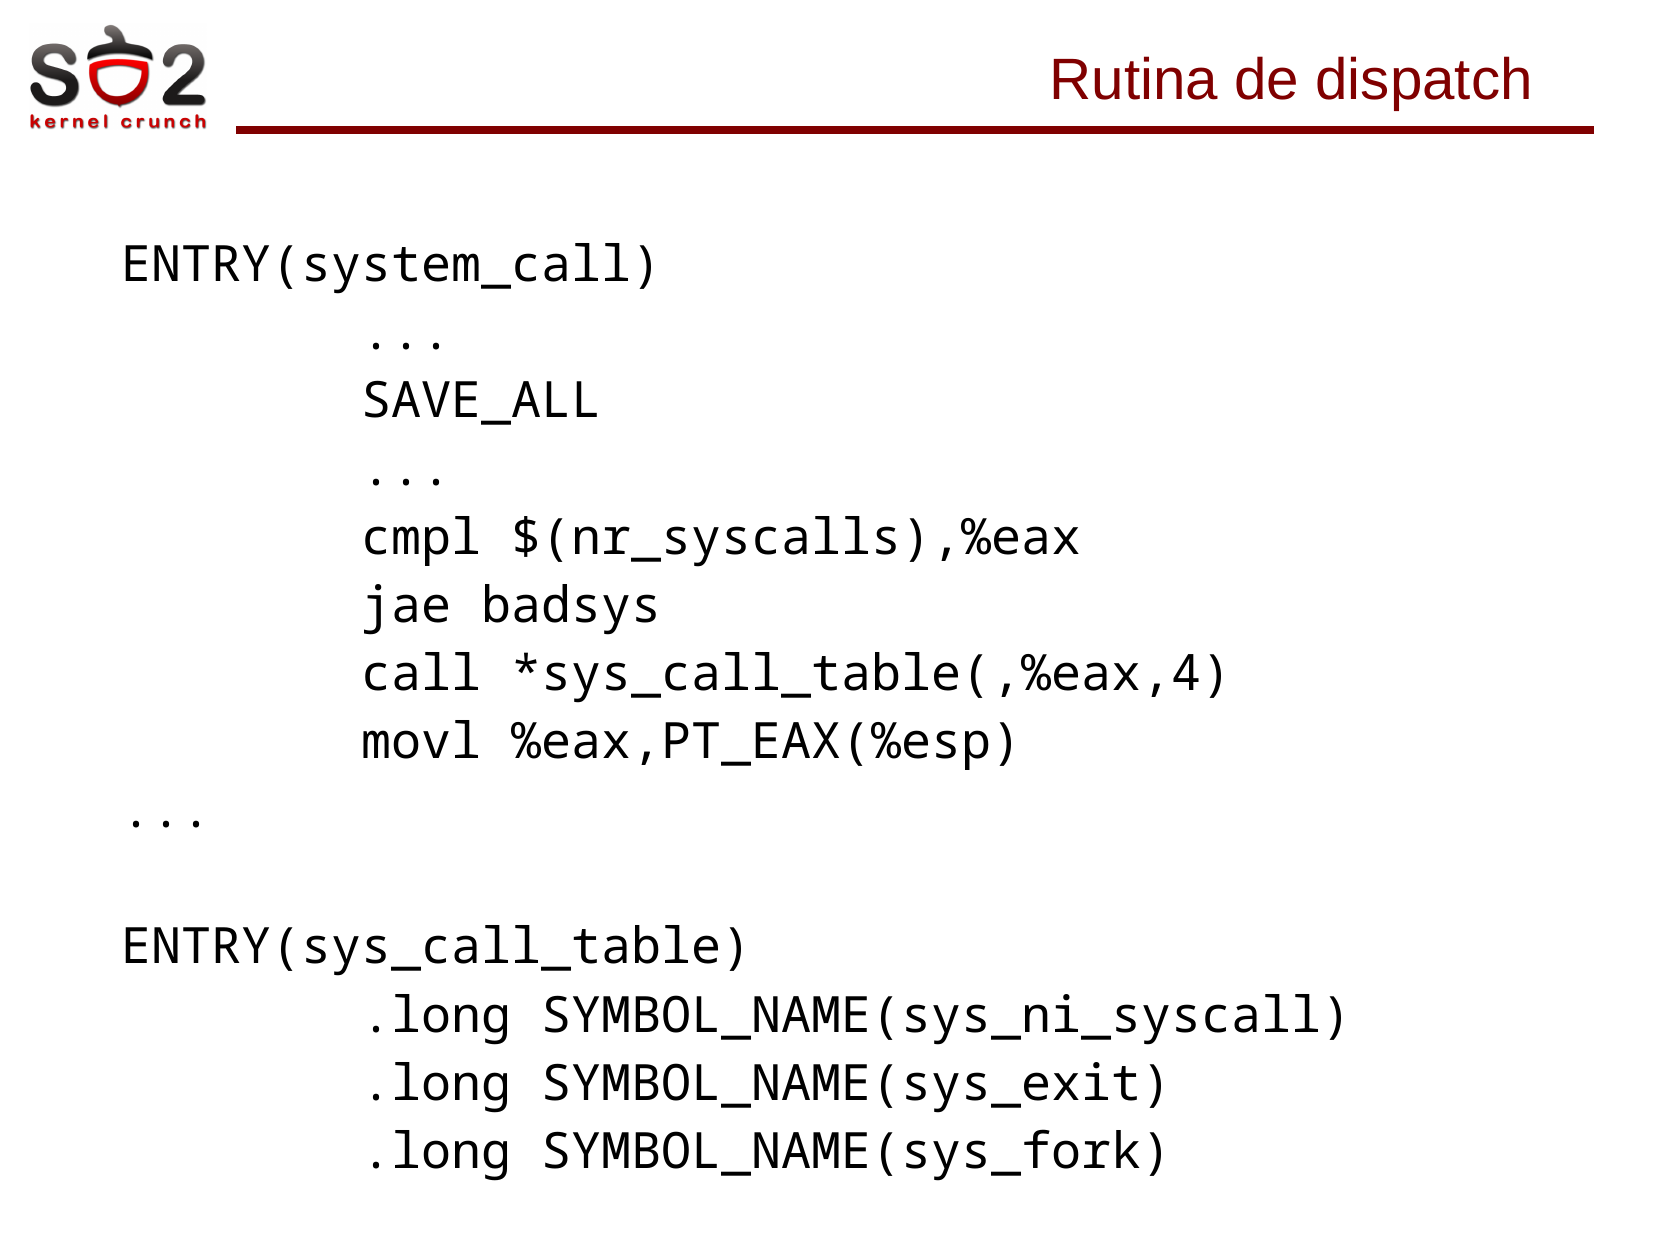

# Rutina de dispatch
ENTRY(system_call)
 ...
 SAVE_ALL
 ...
 cmpl $(nr_syscalls),%eax
 jae badsys
 call *sys_call_table(,%eax,4)
 movl %eax,PT_EAX(%esp)
...
ENTRY(sys_call_table)
 .long SYMBOL_NAME(sys_ni_syscall)
 .long SYMBOL_NAME(sys_exit)
 .long SYMBOL_NAME(sys_fork)